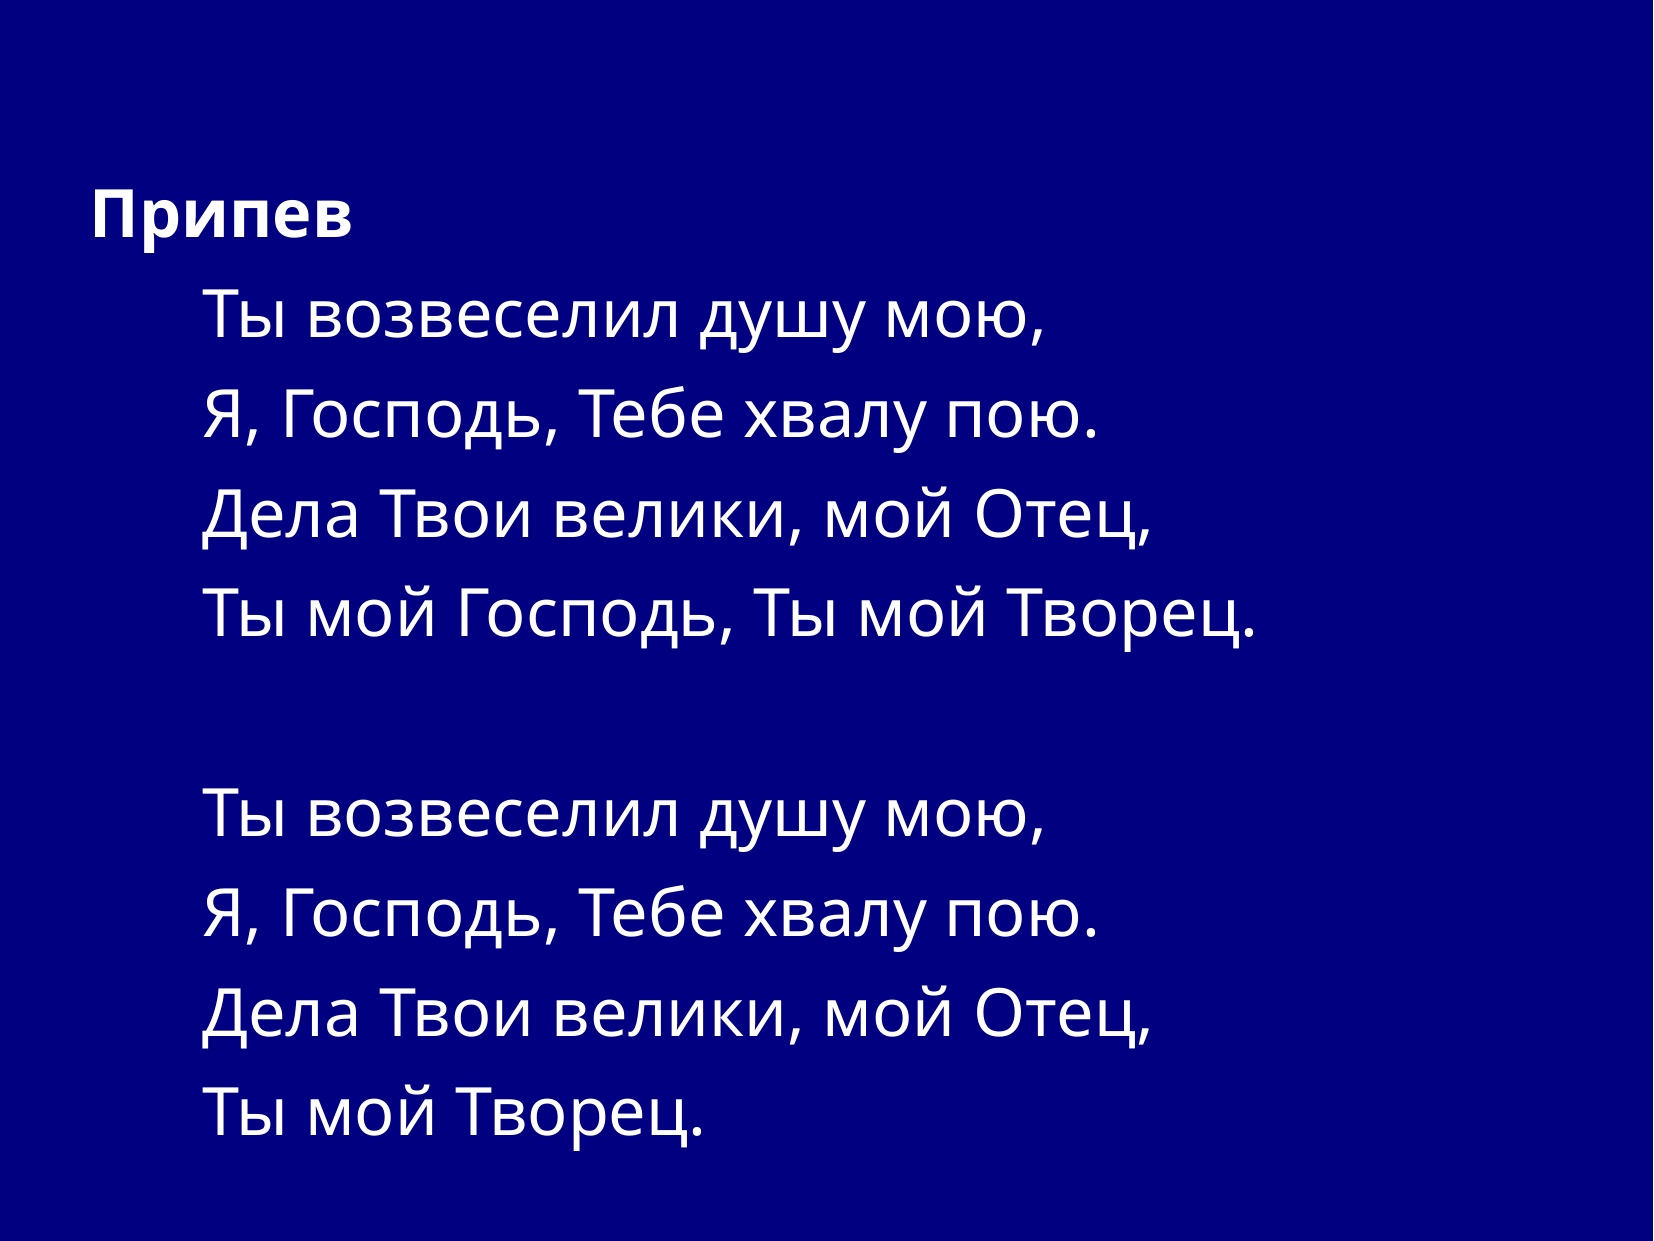

Припев
	Ты возвеселил душу мою,
	Я, Господь, Тебе хвалу пою.
	Дела Твои велики, мой Отец,
	Ты мой Господь, Ты мой Творец.
	Ты возвеселил душу мою,
	Я, Господь, Тебе хвалу пою.
	Дела Твои велики, мой Отец,
	Ты мой Творец.